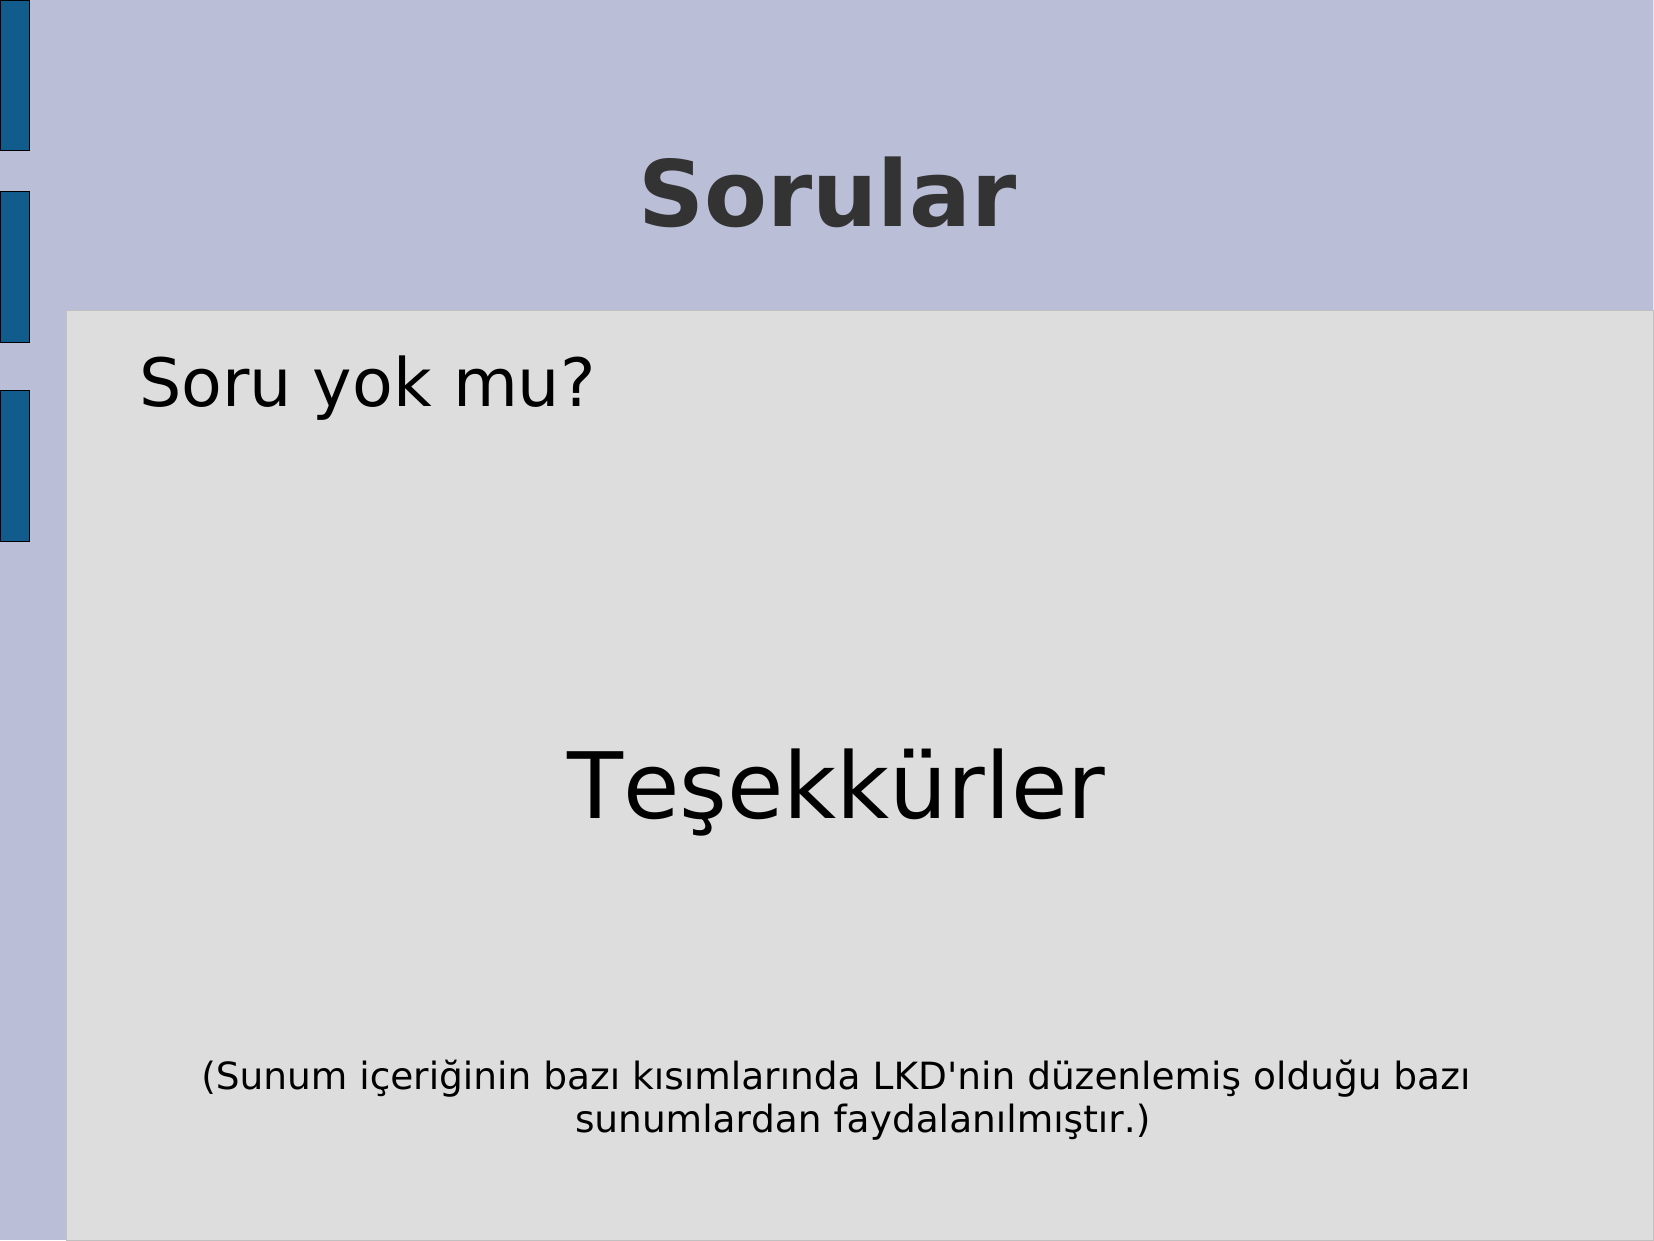

# Sorular
Soru yok mu?
Teşekkürler
(Sunum içeriğinin bazı kısımlarında LKD'nin düzenlemiş olduğu bazı sunumlardan faydalanılmıştır.)